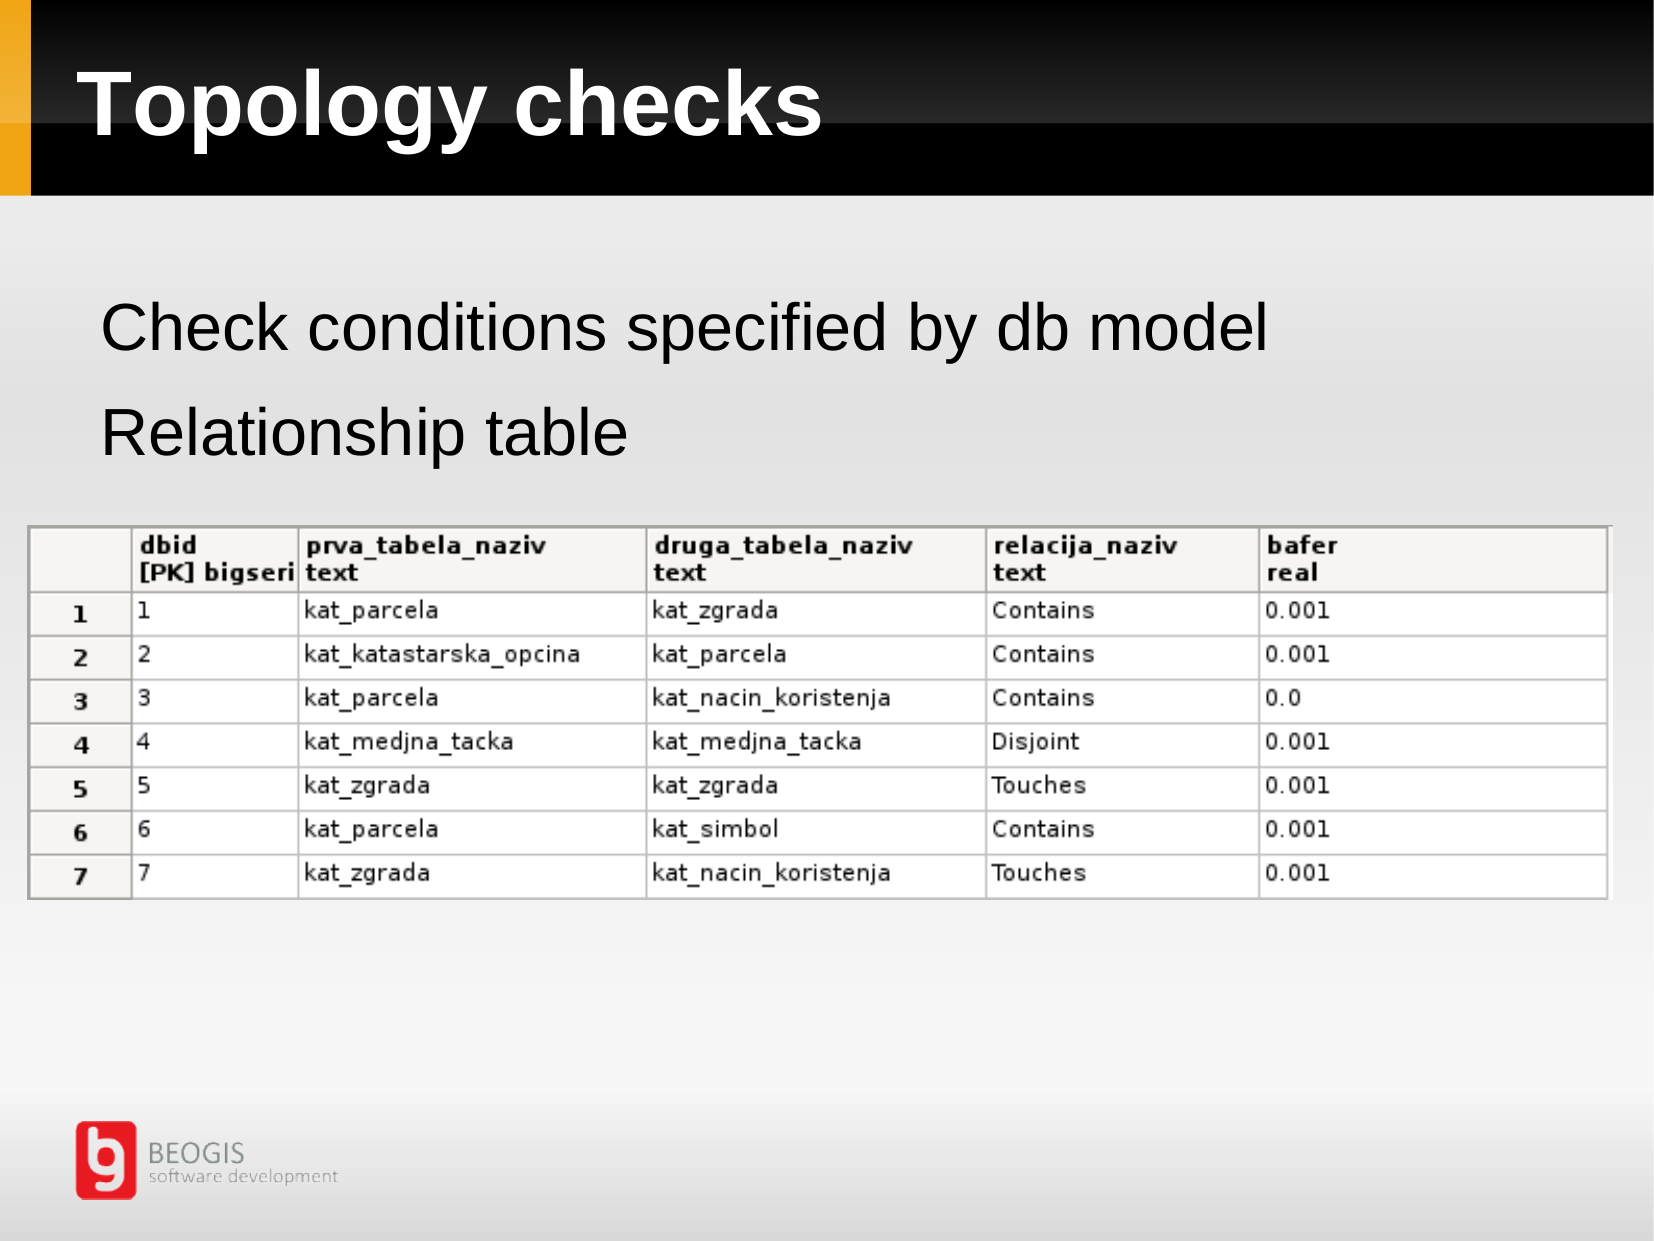

# Topology checks
Check conditions specified by db model
Relationship table